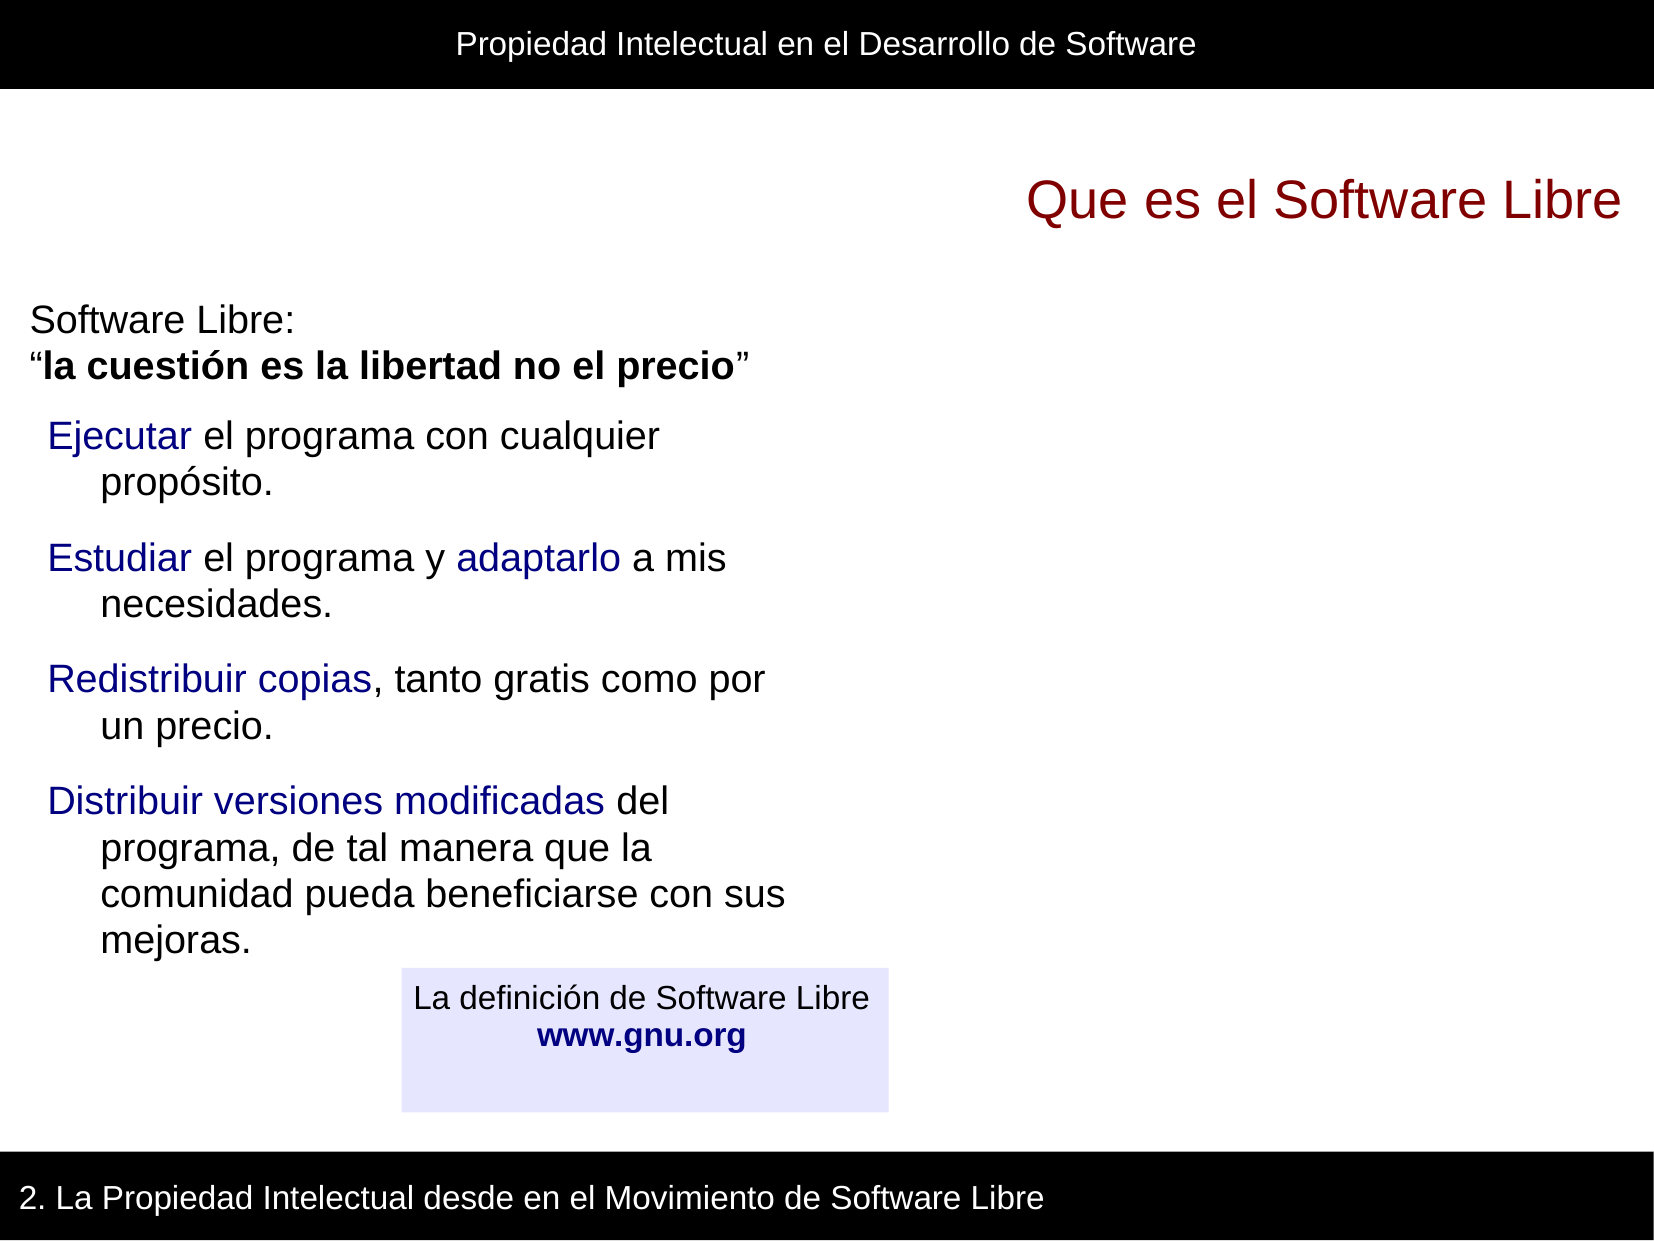

# Que es el Software Libre
Software Libre:
“la cuestión es la libertad no el precio”
Ejecutar el programa con cualquier propósito.
Estudiar el programa y adaptarlo a mis necesidades.
Redistribuir copias, tanto gratis como por un precio.
Distribuir versiones modificadas del programa, de tal manera que la comunidad pueda beneficiarse con sus mejoras.
La definición de Software Libre
www.gnu.org
2. La Propiedad Intelectual desde en el Movimiento de Software Libre